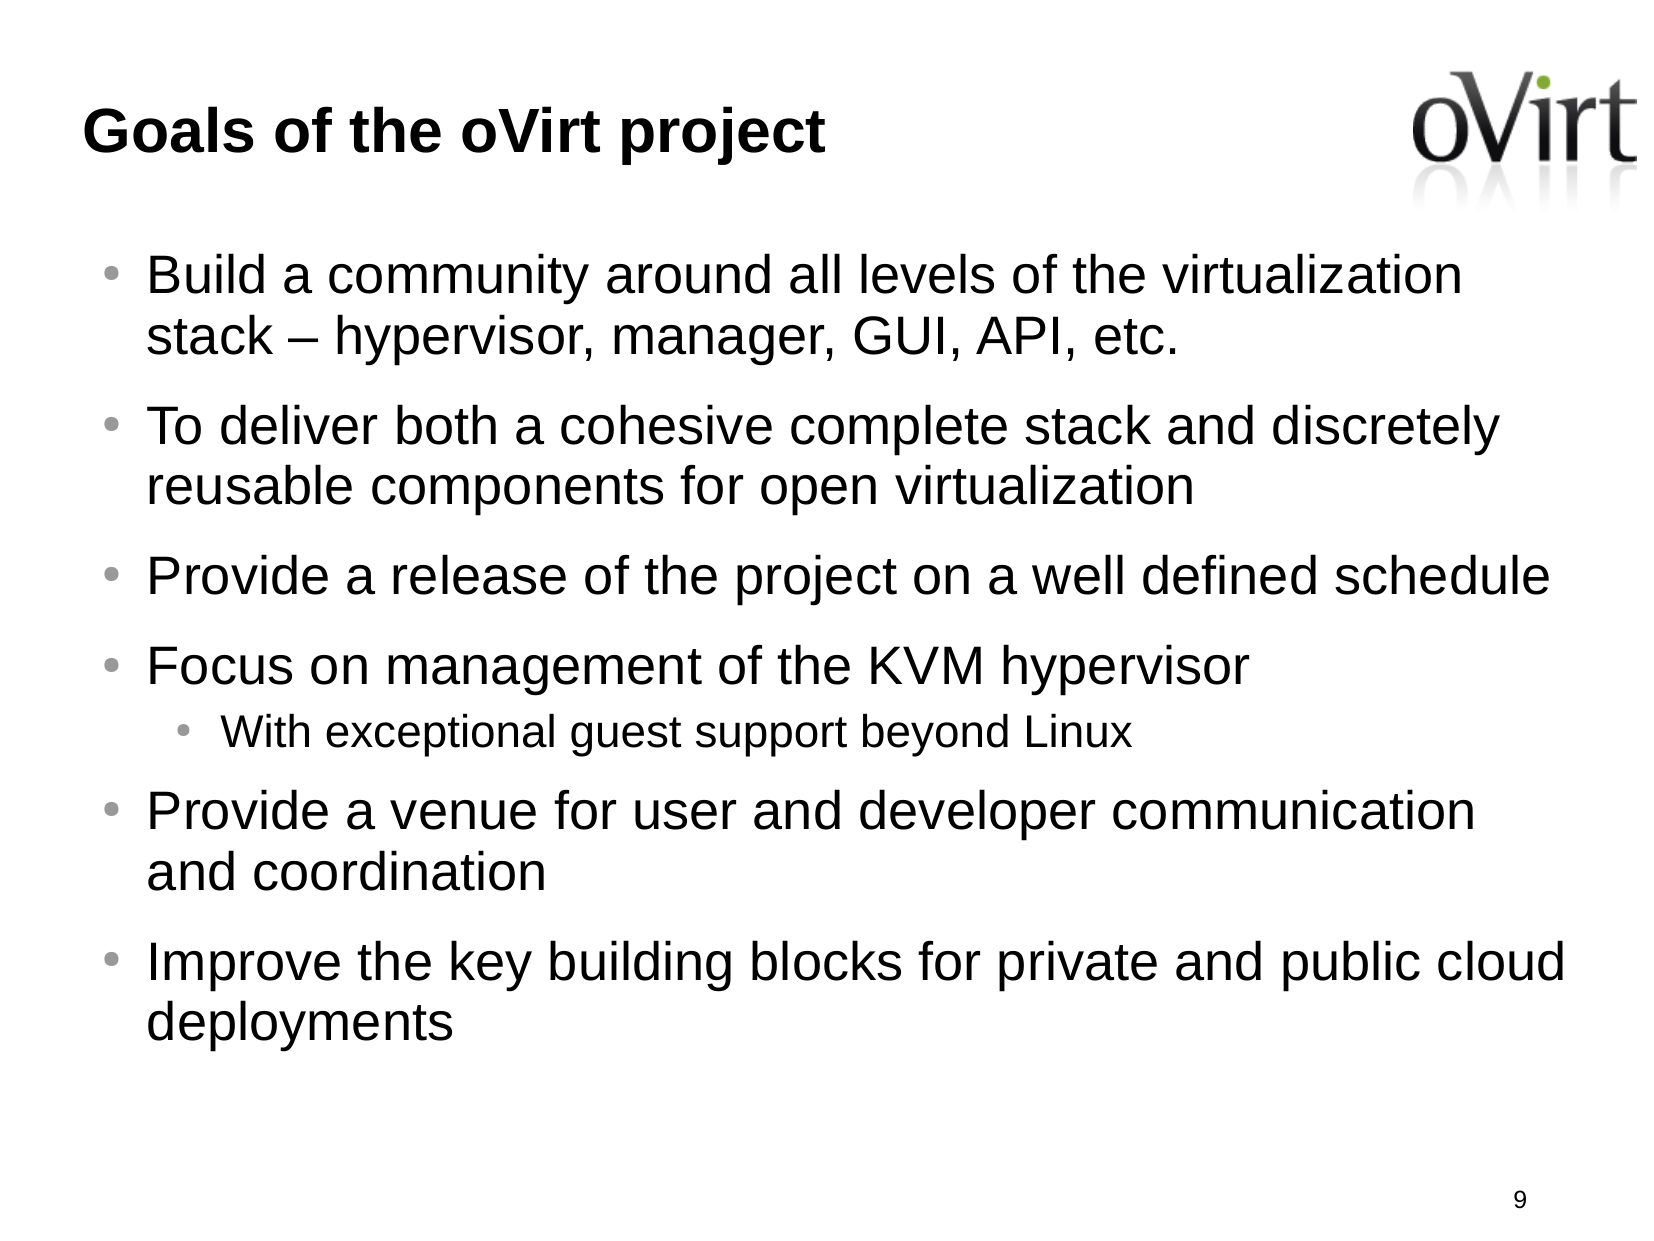

# Goals of the oVirt project
Build a community around all levels of the virtualization stack – hypervisor, manager, GUI, API, etc.
To deliver both a cohesive complete stack and discretely reusable components for open virtualization
Provide a release of the project on a well defined schedule
Focus on management of the KVM hypervisor
With exceptional guest support beyond Linux
Provide a venue for user and developer communication and coordination
Improve the key building blocks for private and public cloud deployments